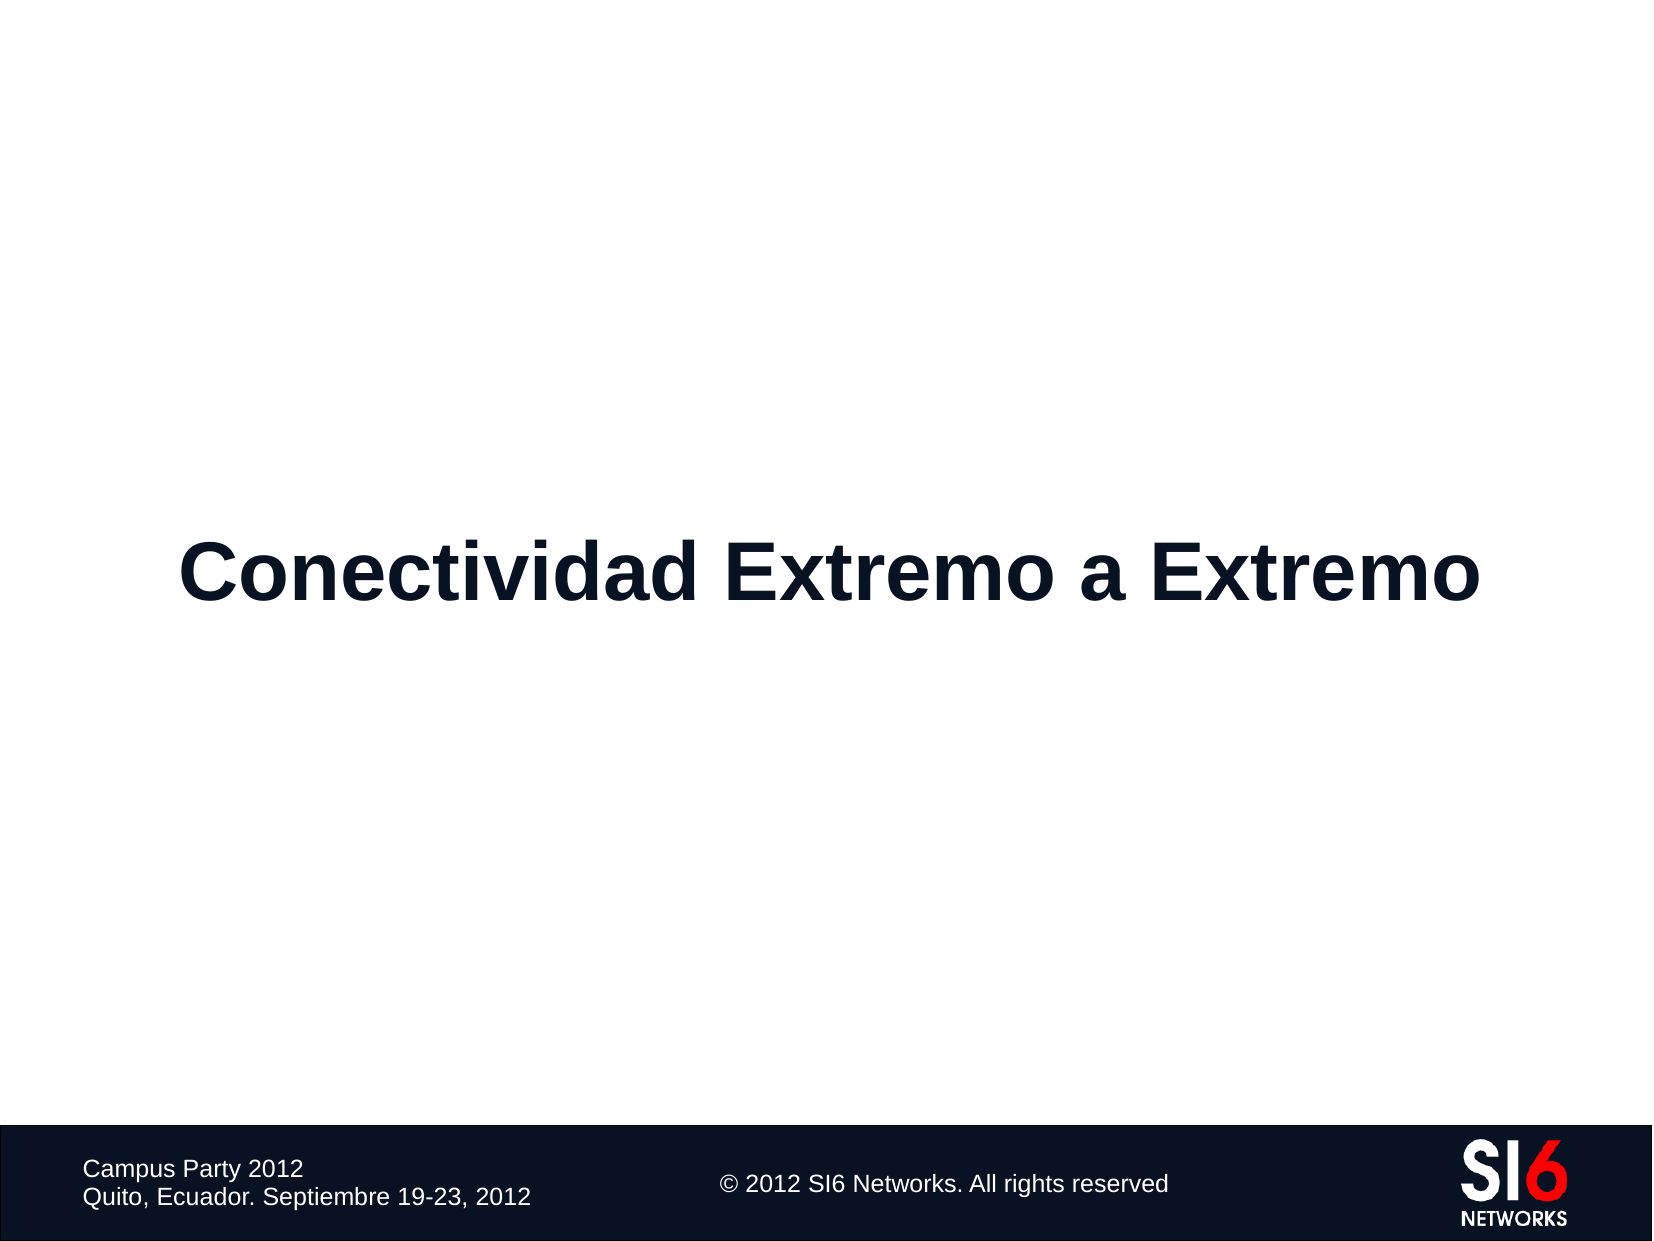

# Conectividad Extremo a Extremo
Congreso de Seguridad en Computo 2011
24